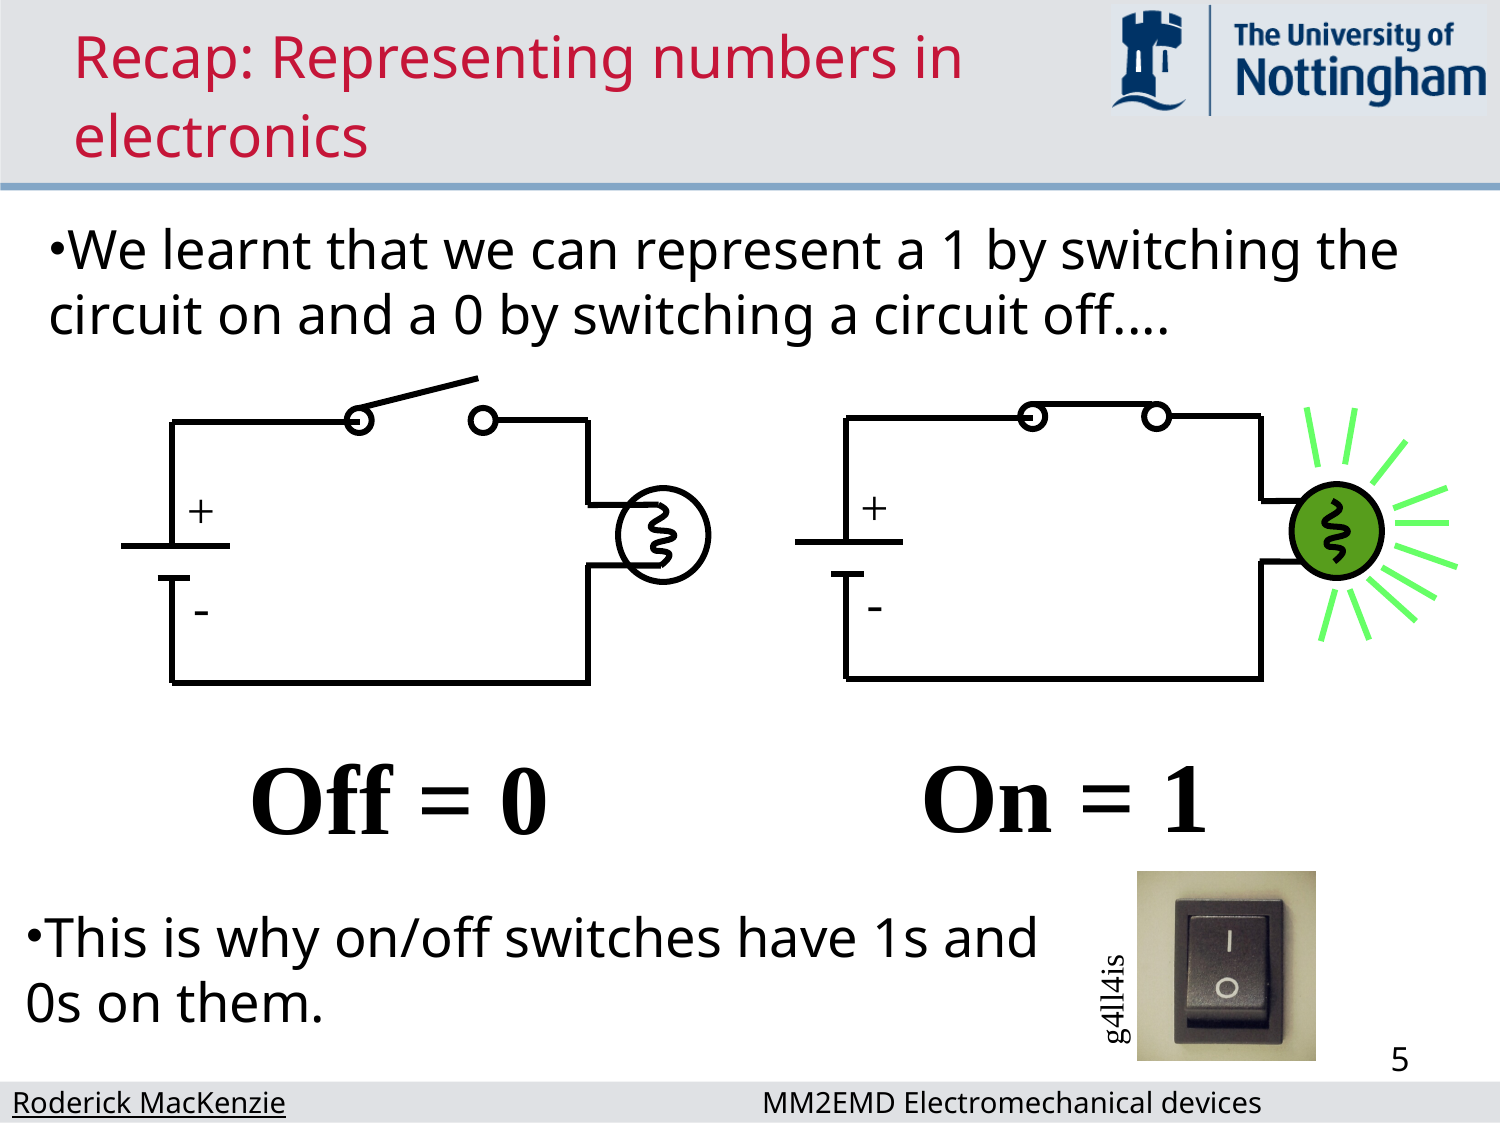

# Recap: Representing numbers in electronics
We learnt that we can represent a 1 by switching the circuit on and a 0 by switching a circuit off....
+
+
-
-
On = 1
Off = 0
This is why on/off switches have 1s and 0s on them.
g4ll4is